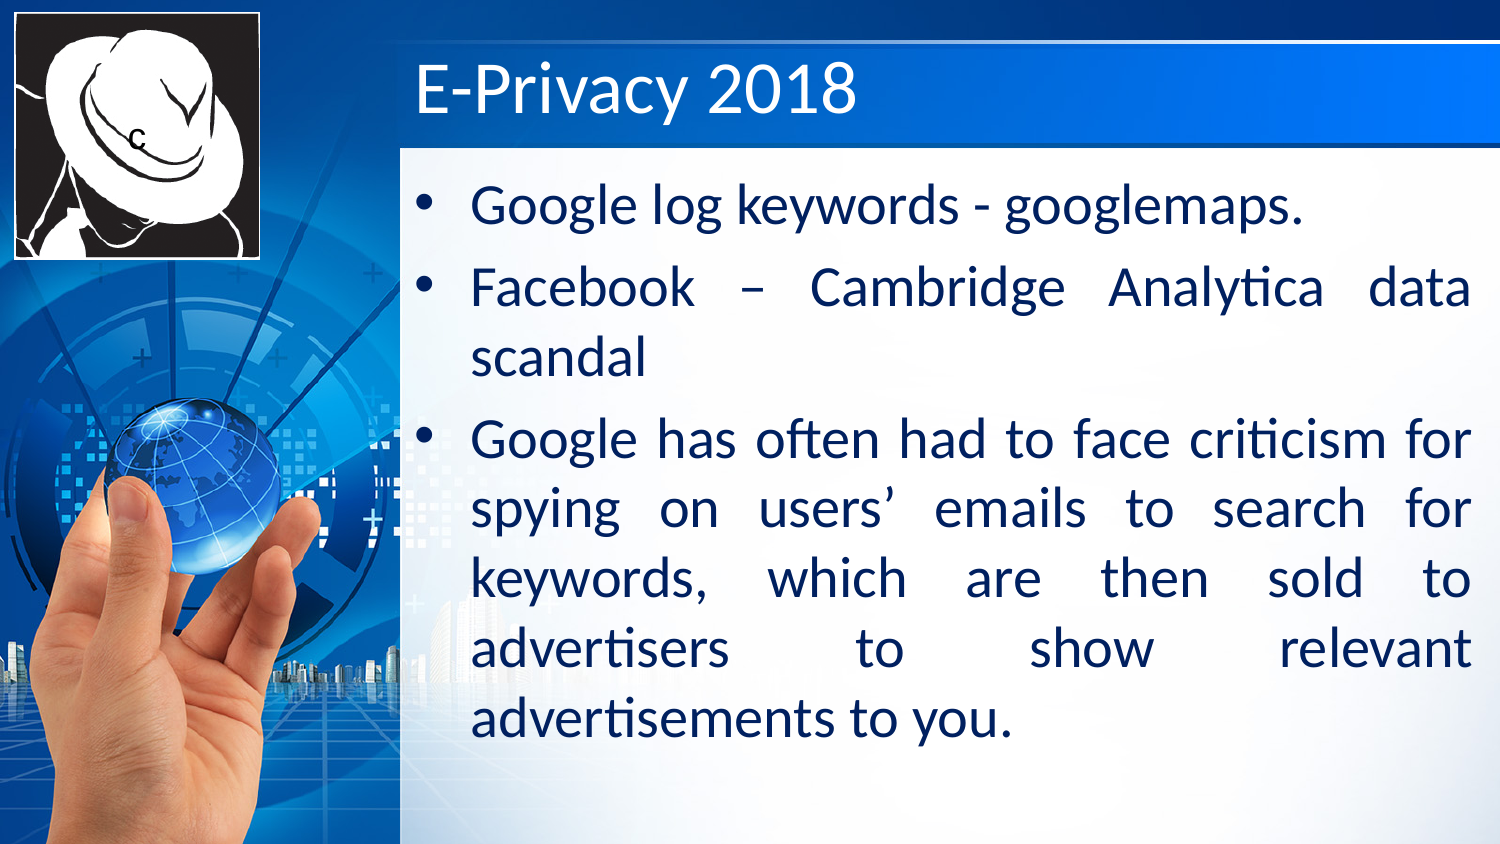

c
# E-Privacy 2018
Google log keywords - googlemaps.
Facebook – Cambridge Analytica data scandal
Google has often had to face criticism for spying on users’ emails to search for keywords, which are then sold to advertisers to show relevant advertisements to you.